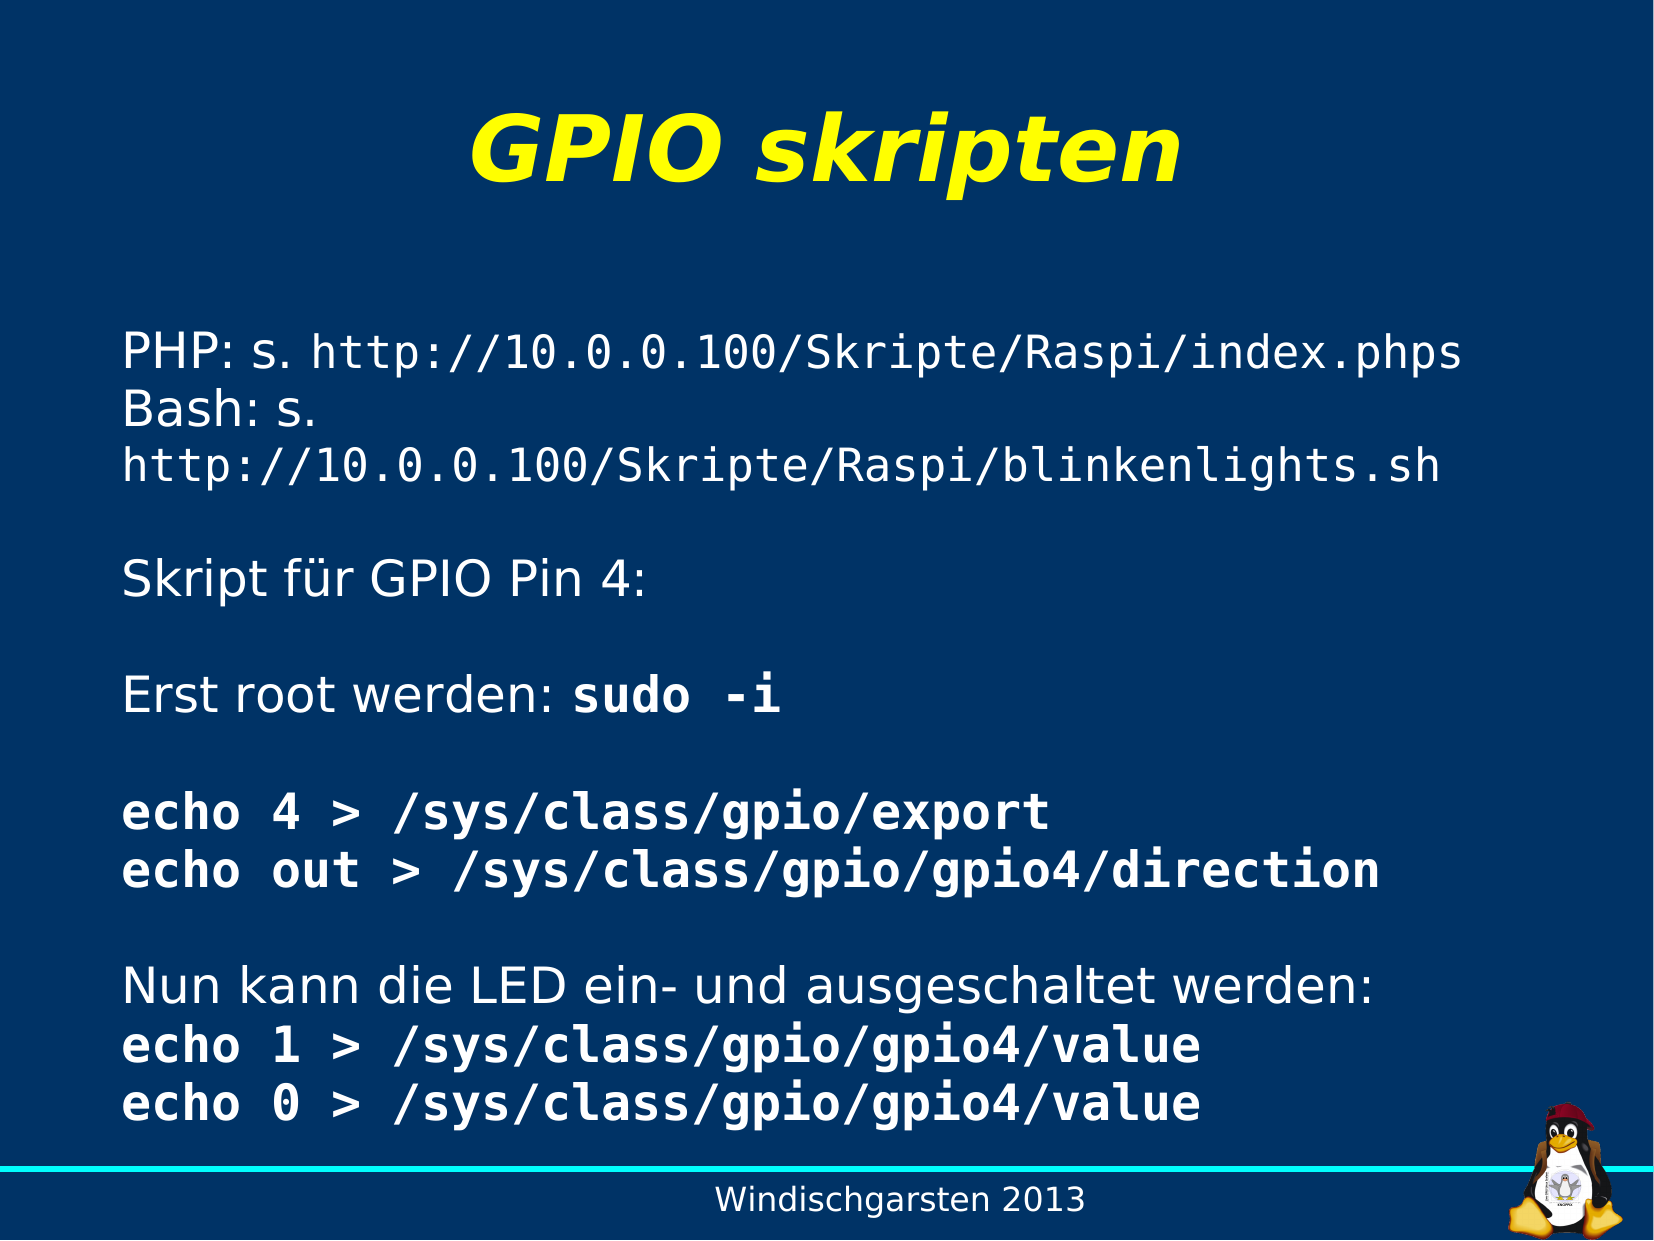

# GPIO skripten
PHP: s. http://10.0.0.100/Skripte/Raspi/index.phps
Bash: s. http://10.0.0.100/Skripte/Raspi/blinkenlights.sh
Skript für GPIO Pin 4:
Erst root werden: sudo -i
echo 4 > /sys/class/gpio/export
echo out > /sys/class/gpio/gpio4/direction
Nun kann die LED ein- und ausgeschaltet werden:
echo 1 > /sys/class/gpio/gpio4/value
echo 0 > /sys/class/gpio/gpio4/value